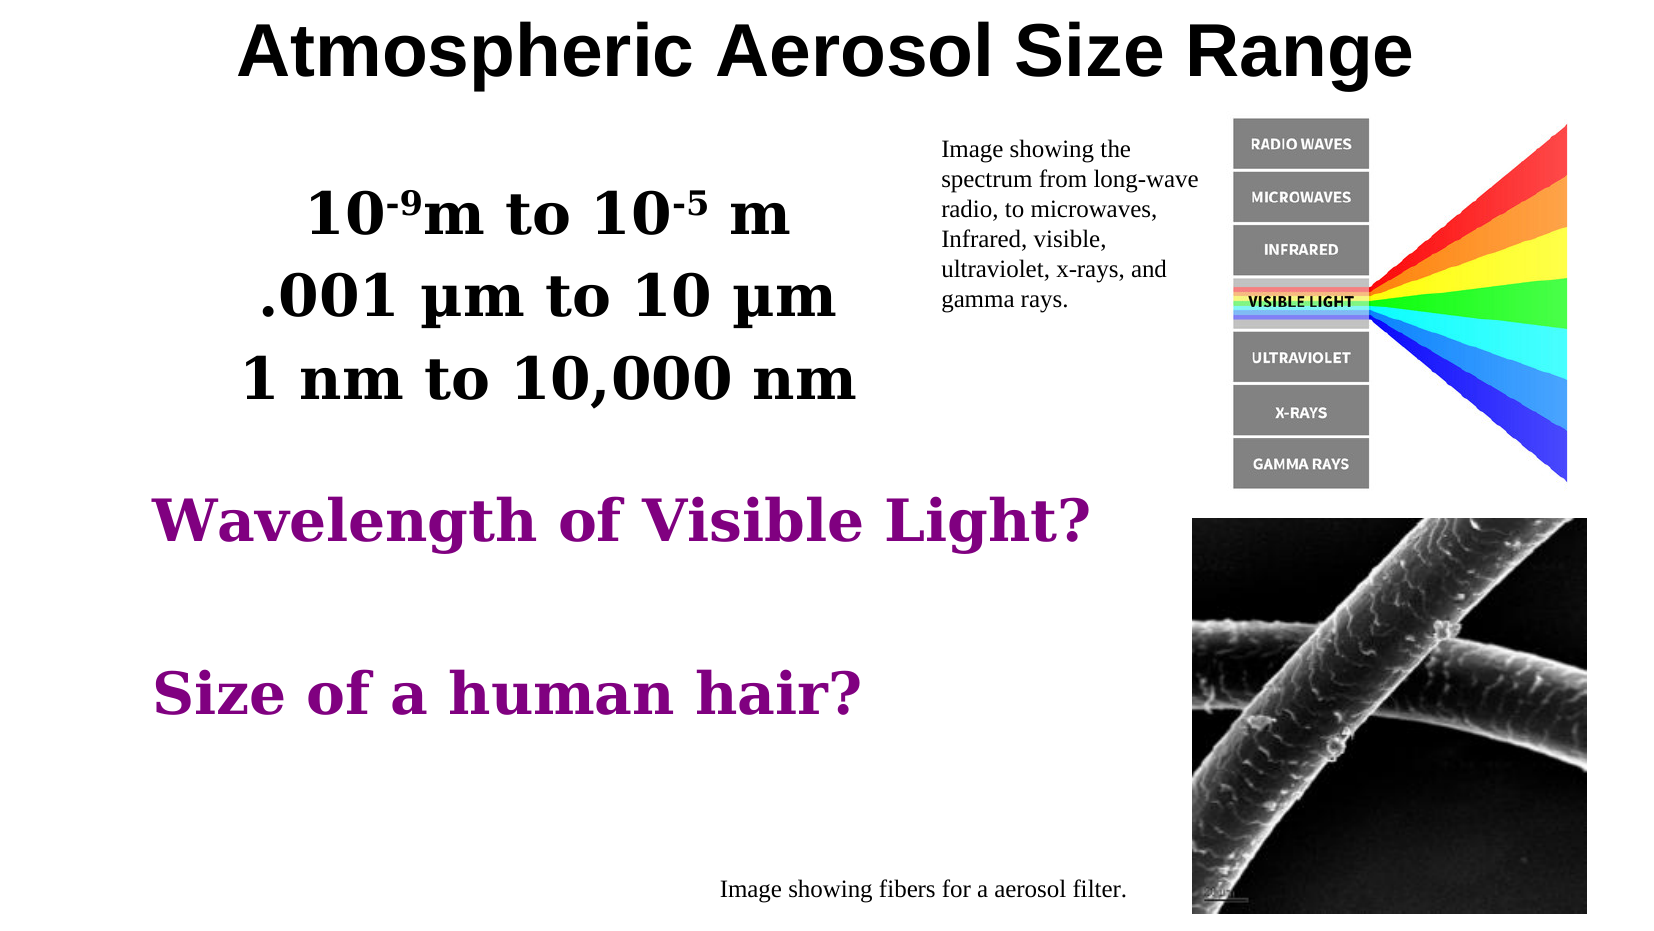

# Atmospheric Aerosol Size Range
Image showing the spectrum from long-wave radio, to microwaves, Infrared, visible, ultraviolet, x-rays, and gamma rays.
 10-9m to 10-5 m
.001 µm to 10 µm
1 nm to 10,000 nm‏
Wavelength of Visible Light?
Size of a human hair?
Image showing fibers for a aerosol filter.